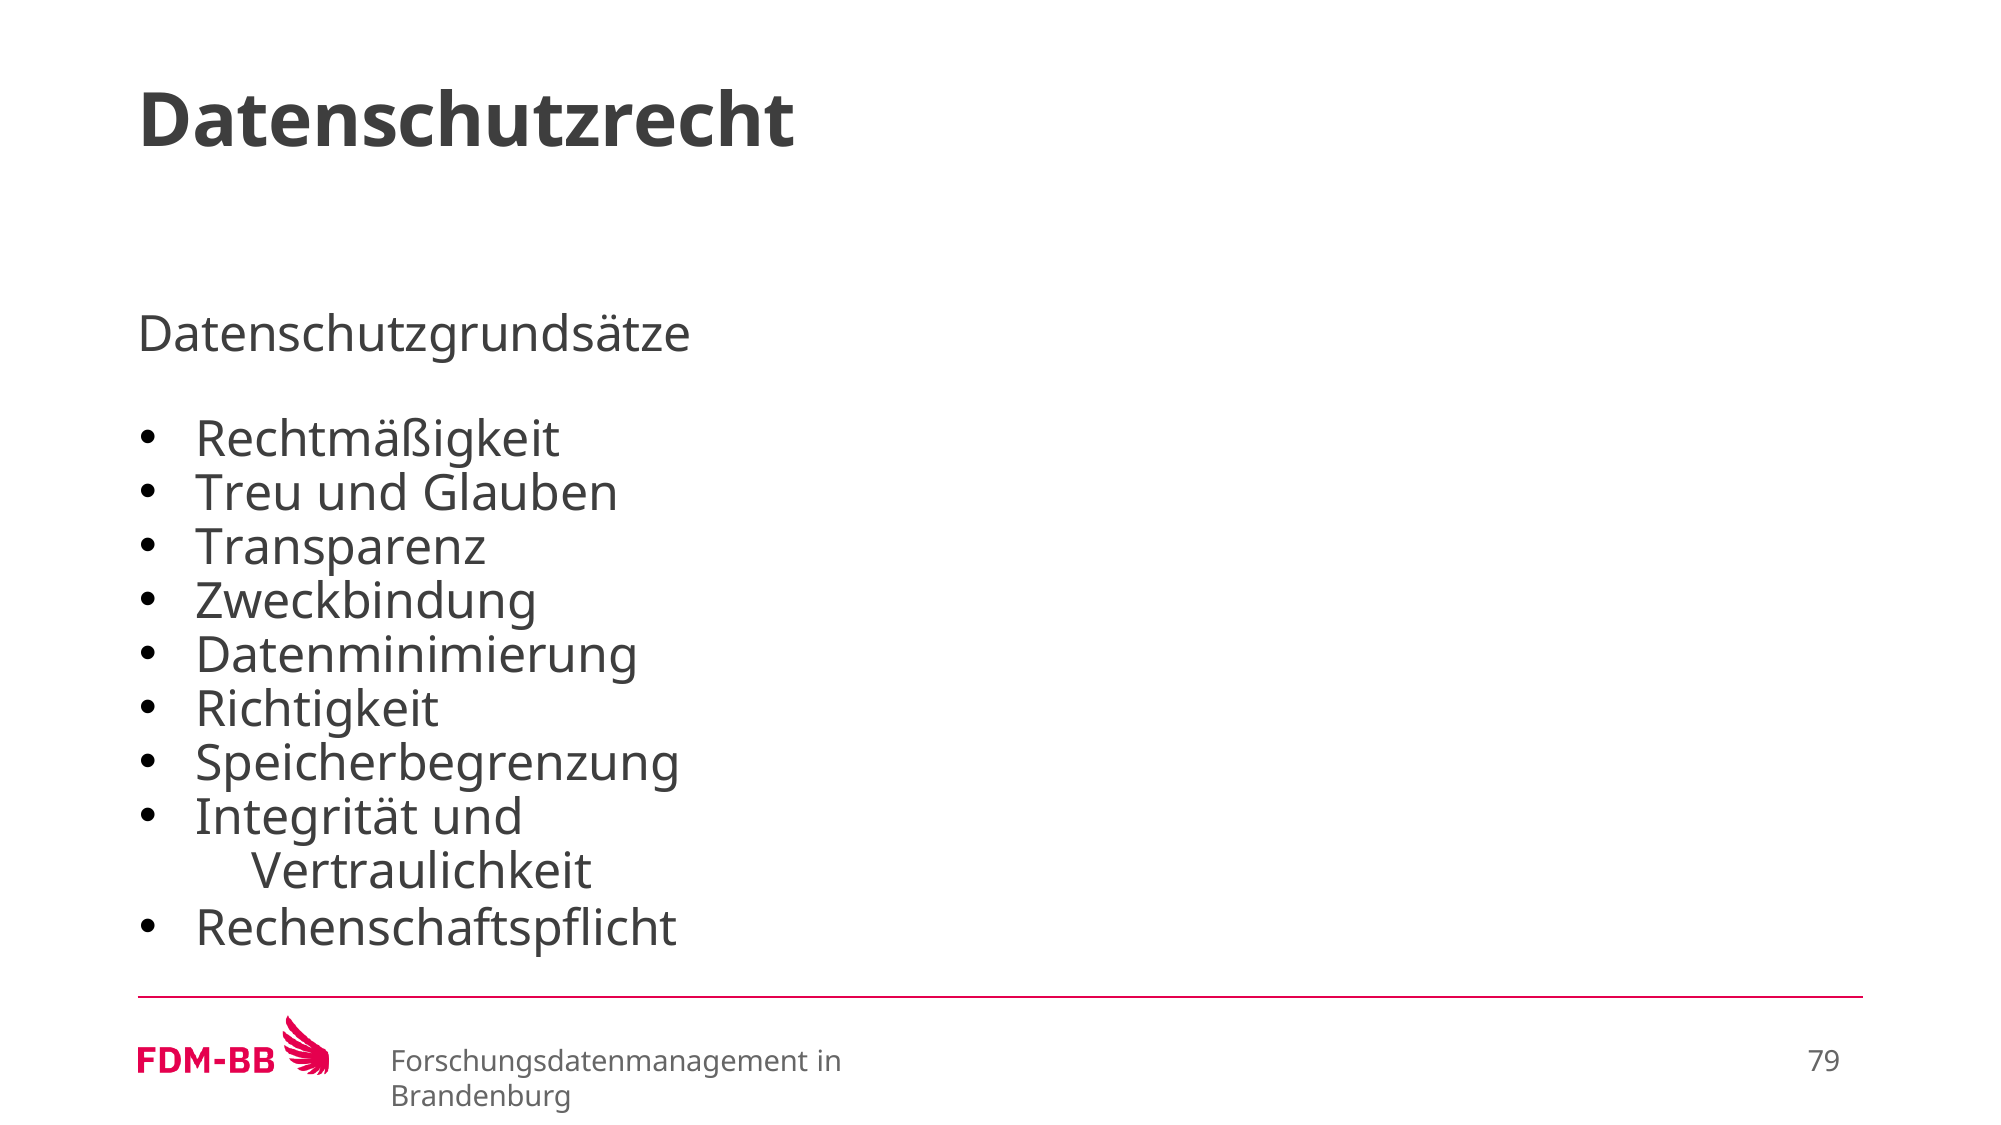

# Datenschutzrecht
Datenschutzgrundsätze
Rechtmäßigkeit
Treu und Glauben
Transparenz
Zweckbindung
Datenminimierung
Richtigkeit
Speicherbegrenzung
Integrität und Vertraulichkeit
Rechenschaftspflicht
Forschungsdatenmanagement in Brandenburg
79